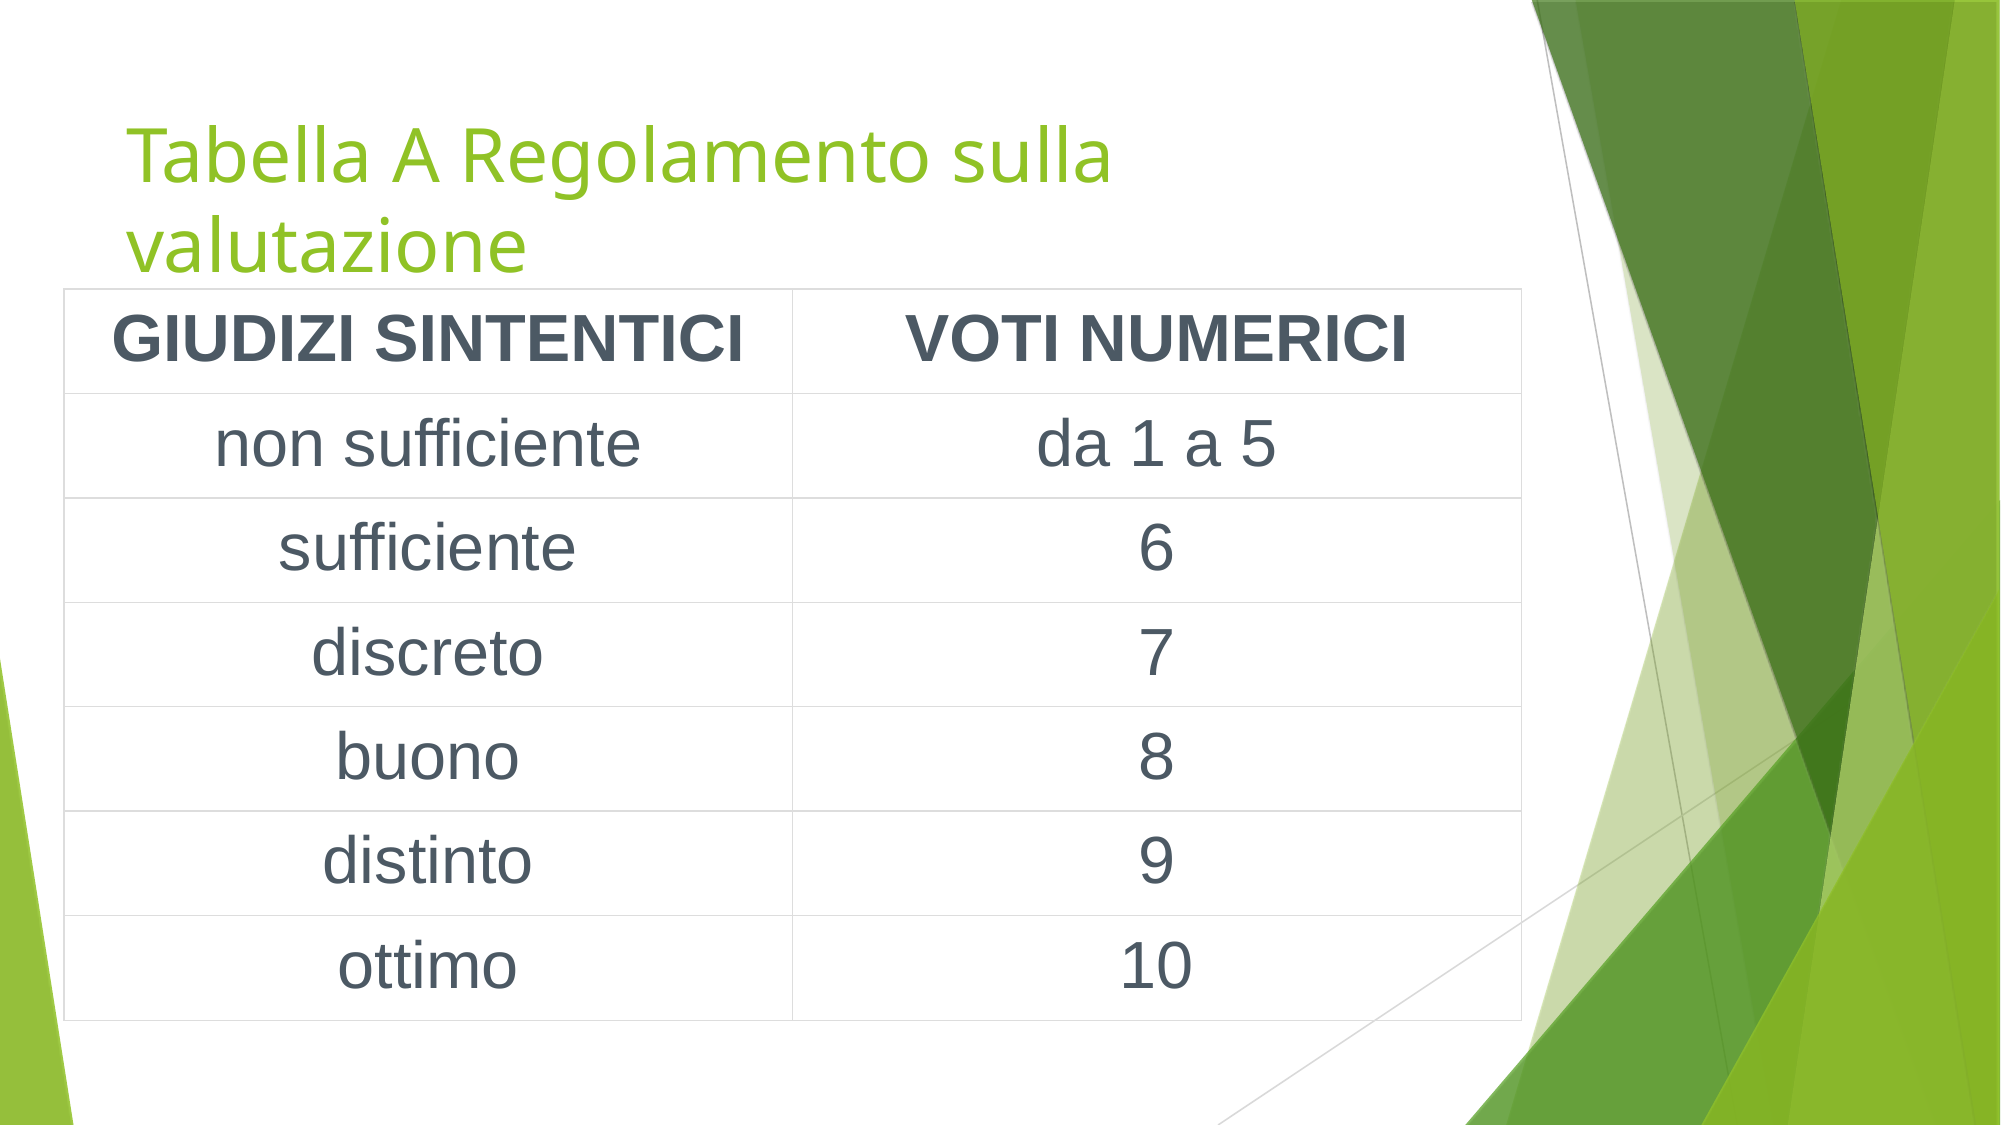

# Tabella A Regolamento sulla valutazione
| GIUDIZI SINTENTICI | VOTI NUMERICI |
| --- | --- |
| non sufficiente | da 1 a 5 |
| sufficiente | 6 |
| discreto | 7 |
| buono | 8 |
| distinto | 9 |
| ottimo | 10 |